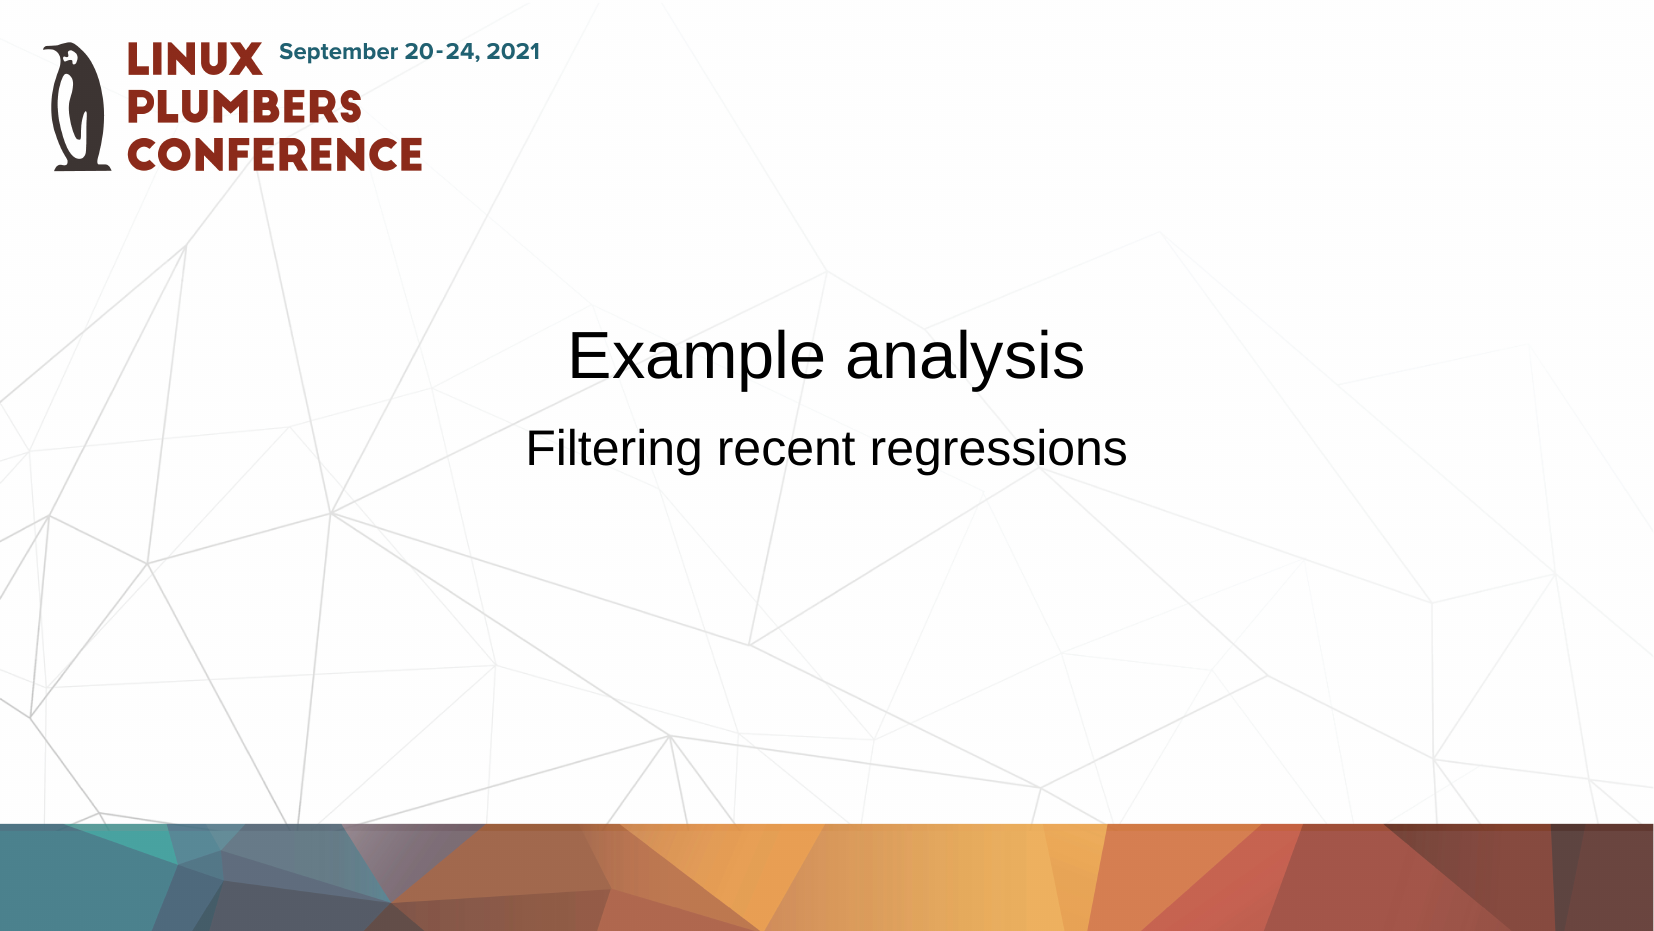

# Example analysis
Filtering recent regressions
12